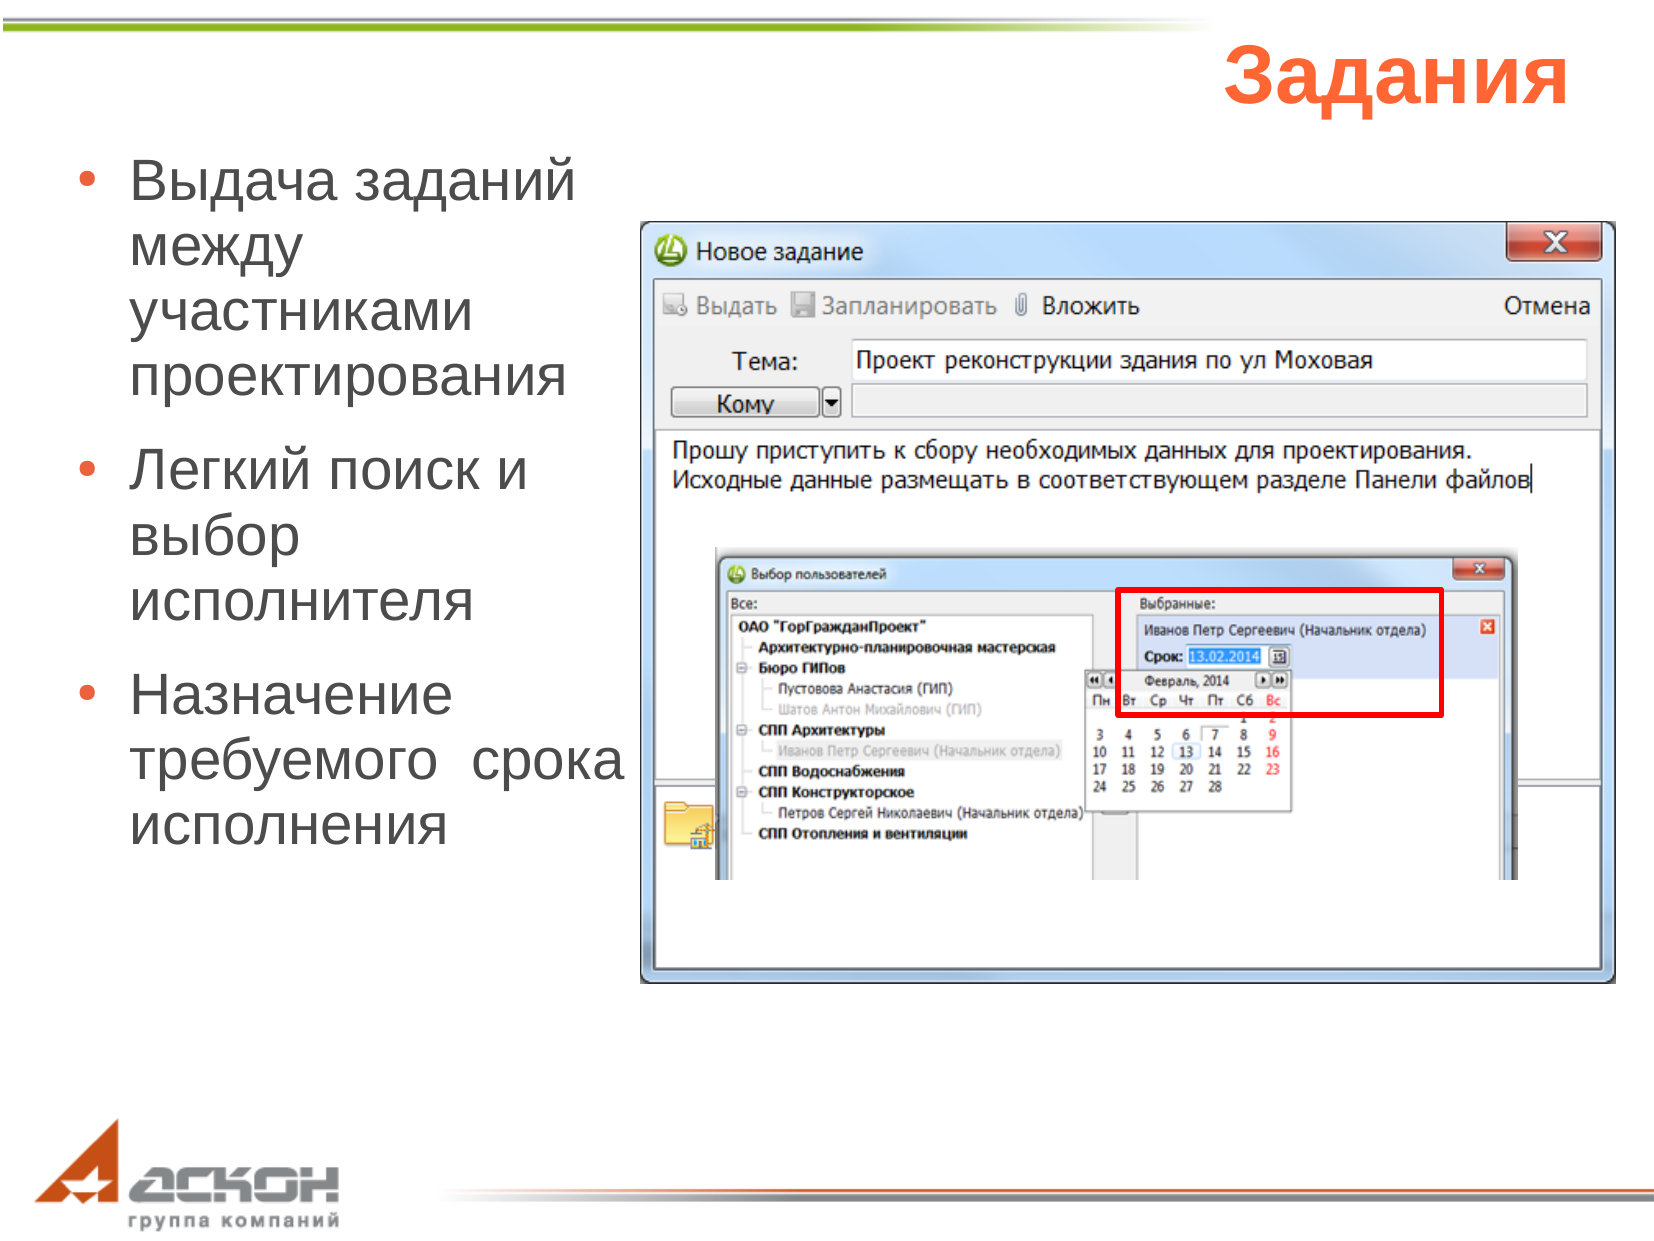

# Задания
Выдача заданий между участниками проектирования
Легкий поиск и выбор исполнителя
Назначение требуемого срока исполнения